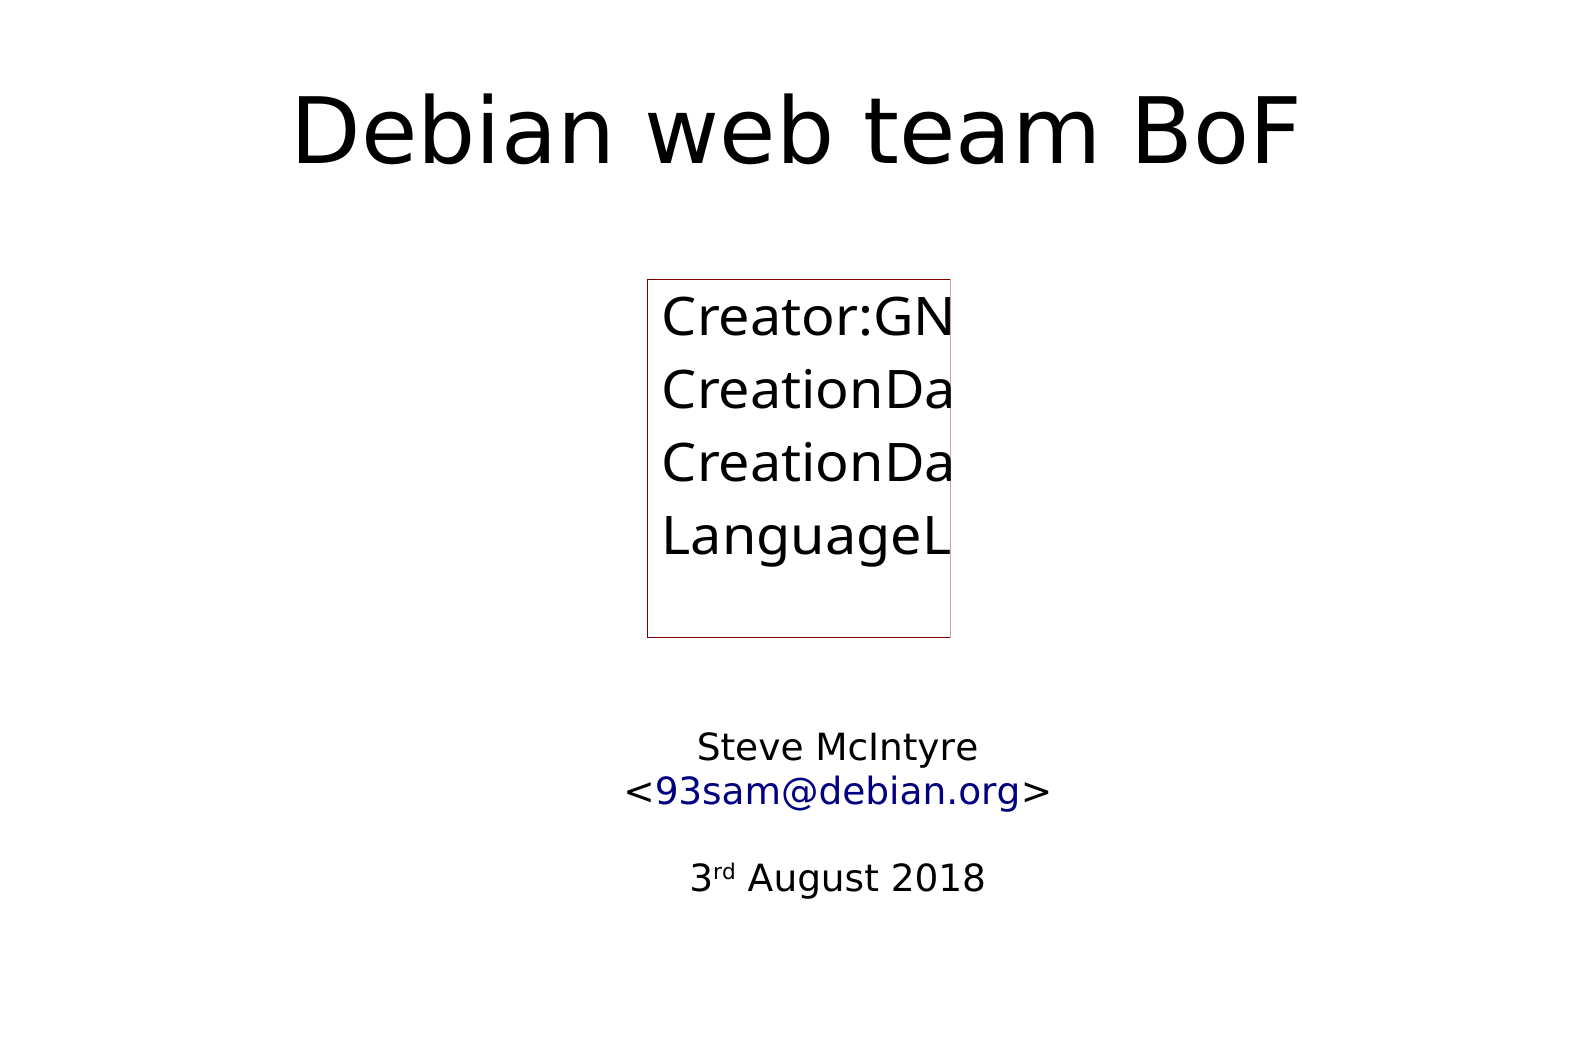

# Debian web team BoF
Steve McIntyre
<93sam@debian.org>
3rd August 2018
1